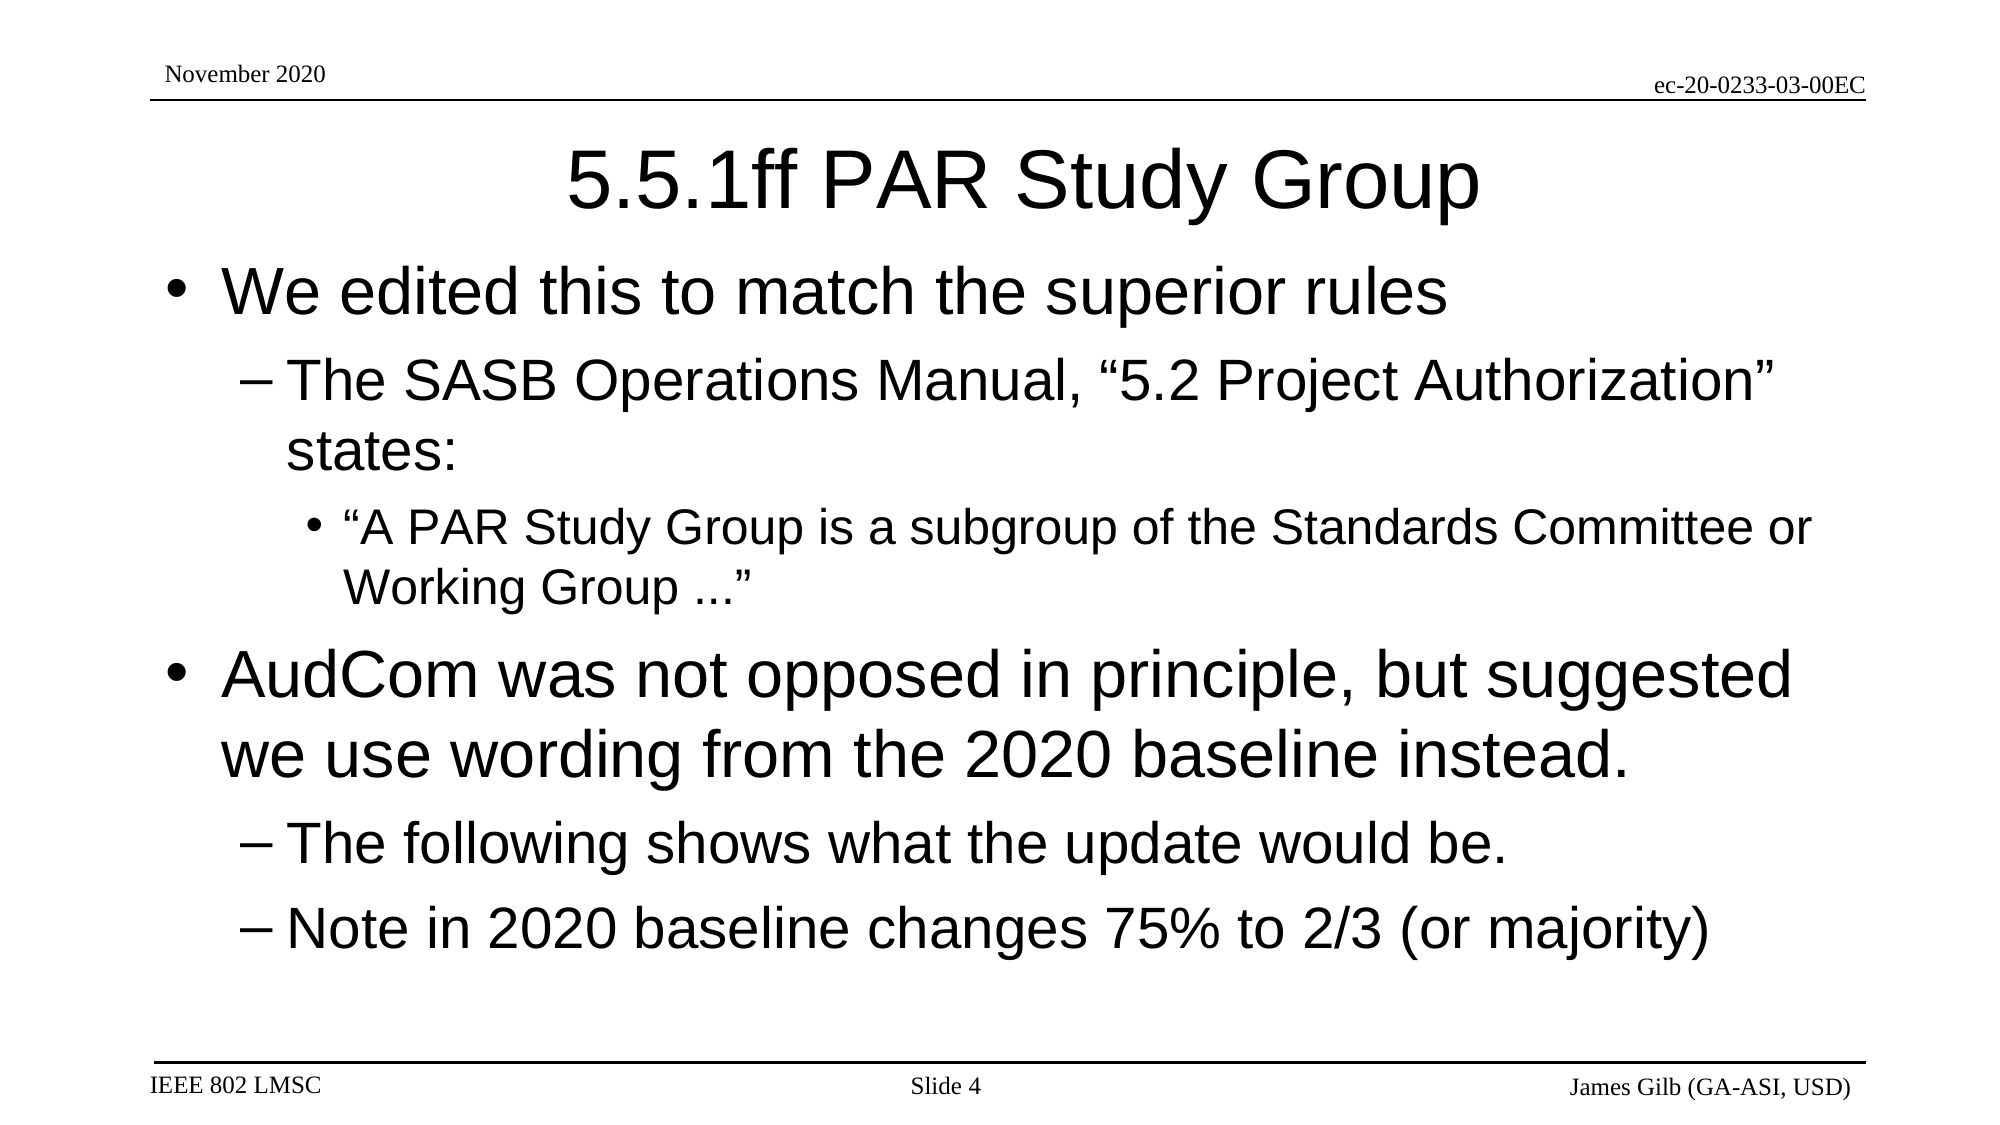

# 5.5.1ff PAR Study Group
We edited this to match the superior rules
The SASB Operations Manual, “5.2 Project Authorization” states:
“A PAR Study Group is a subgroup of the Standards Committee or Working Group ...”
AudCom was not opposed in principle, but suggested we use wording from the 2020 baseline instead.
The following shows what the update would be.
Note in 2020 baseline changes 75% to 2/3 (or majority)
4